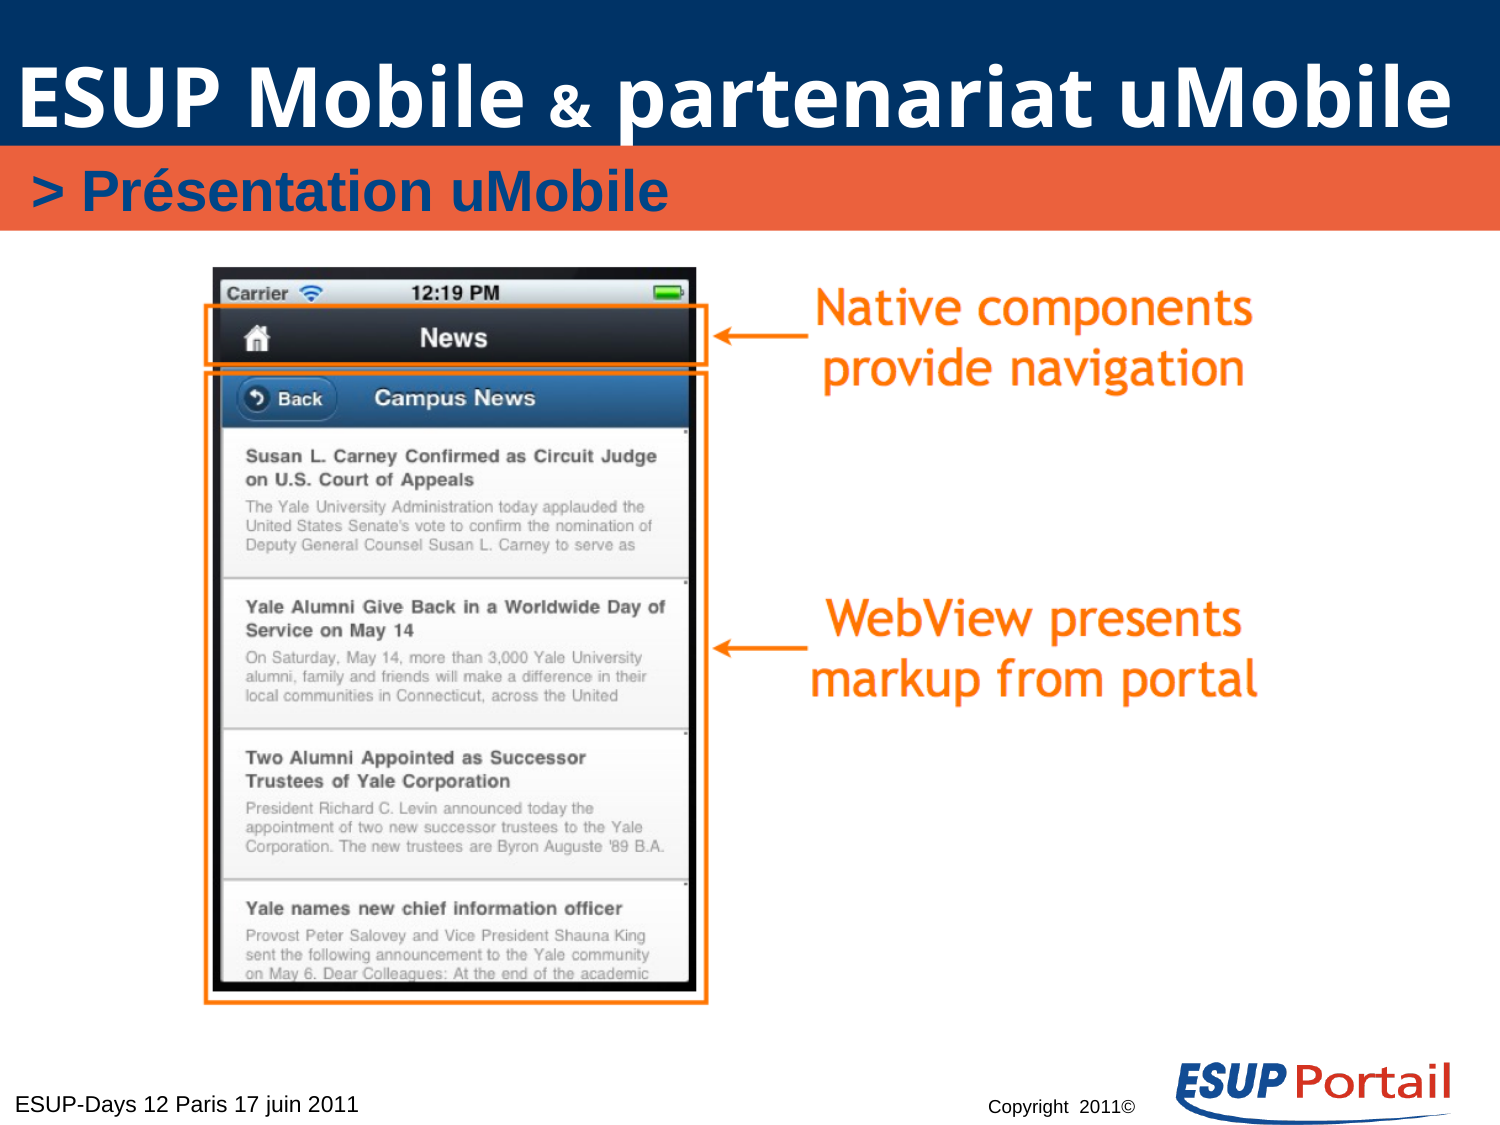

ESUP Mobile & partenariat uMobile
 > Présentation uMobile
ESUP-Days 12 Paris 17 juin 2011